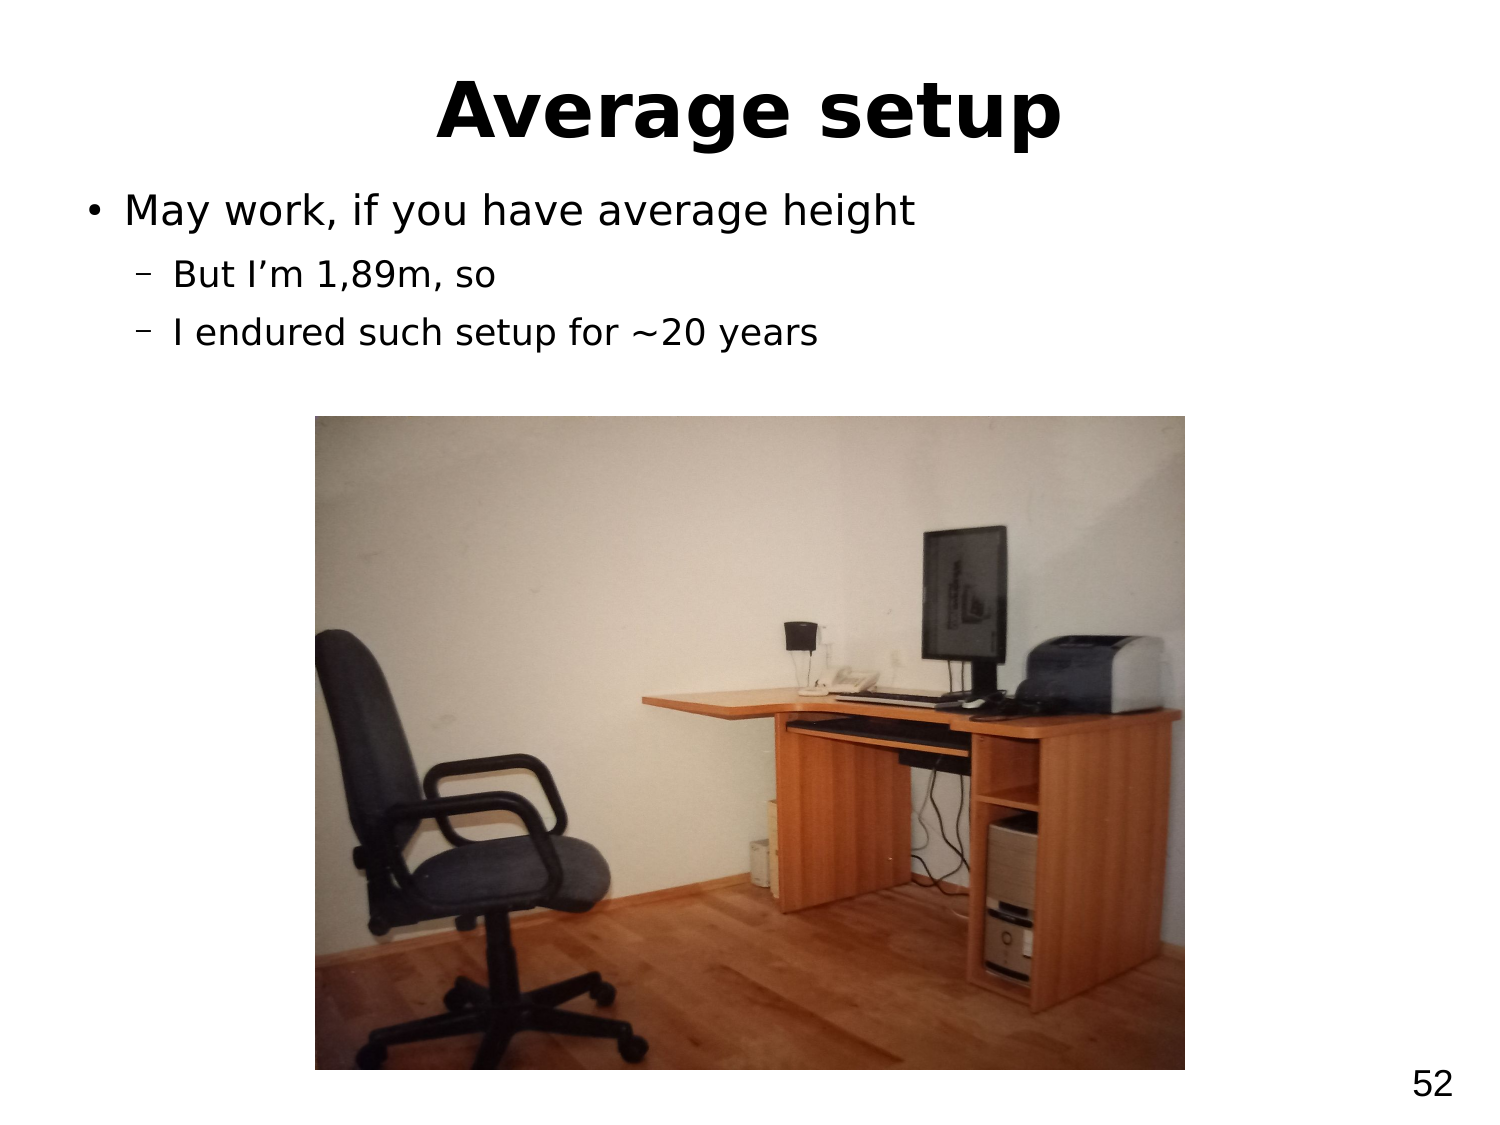

# Average setup
May work, if you have average height
But I’m 1,89m, so
I endured such setup for ~20 years